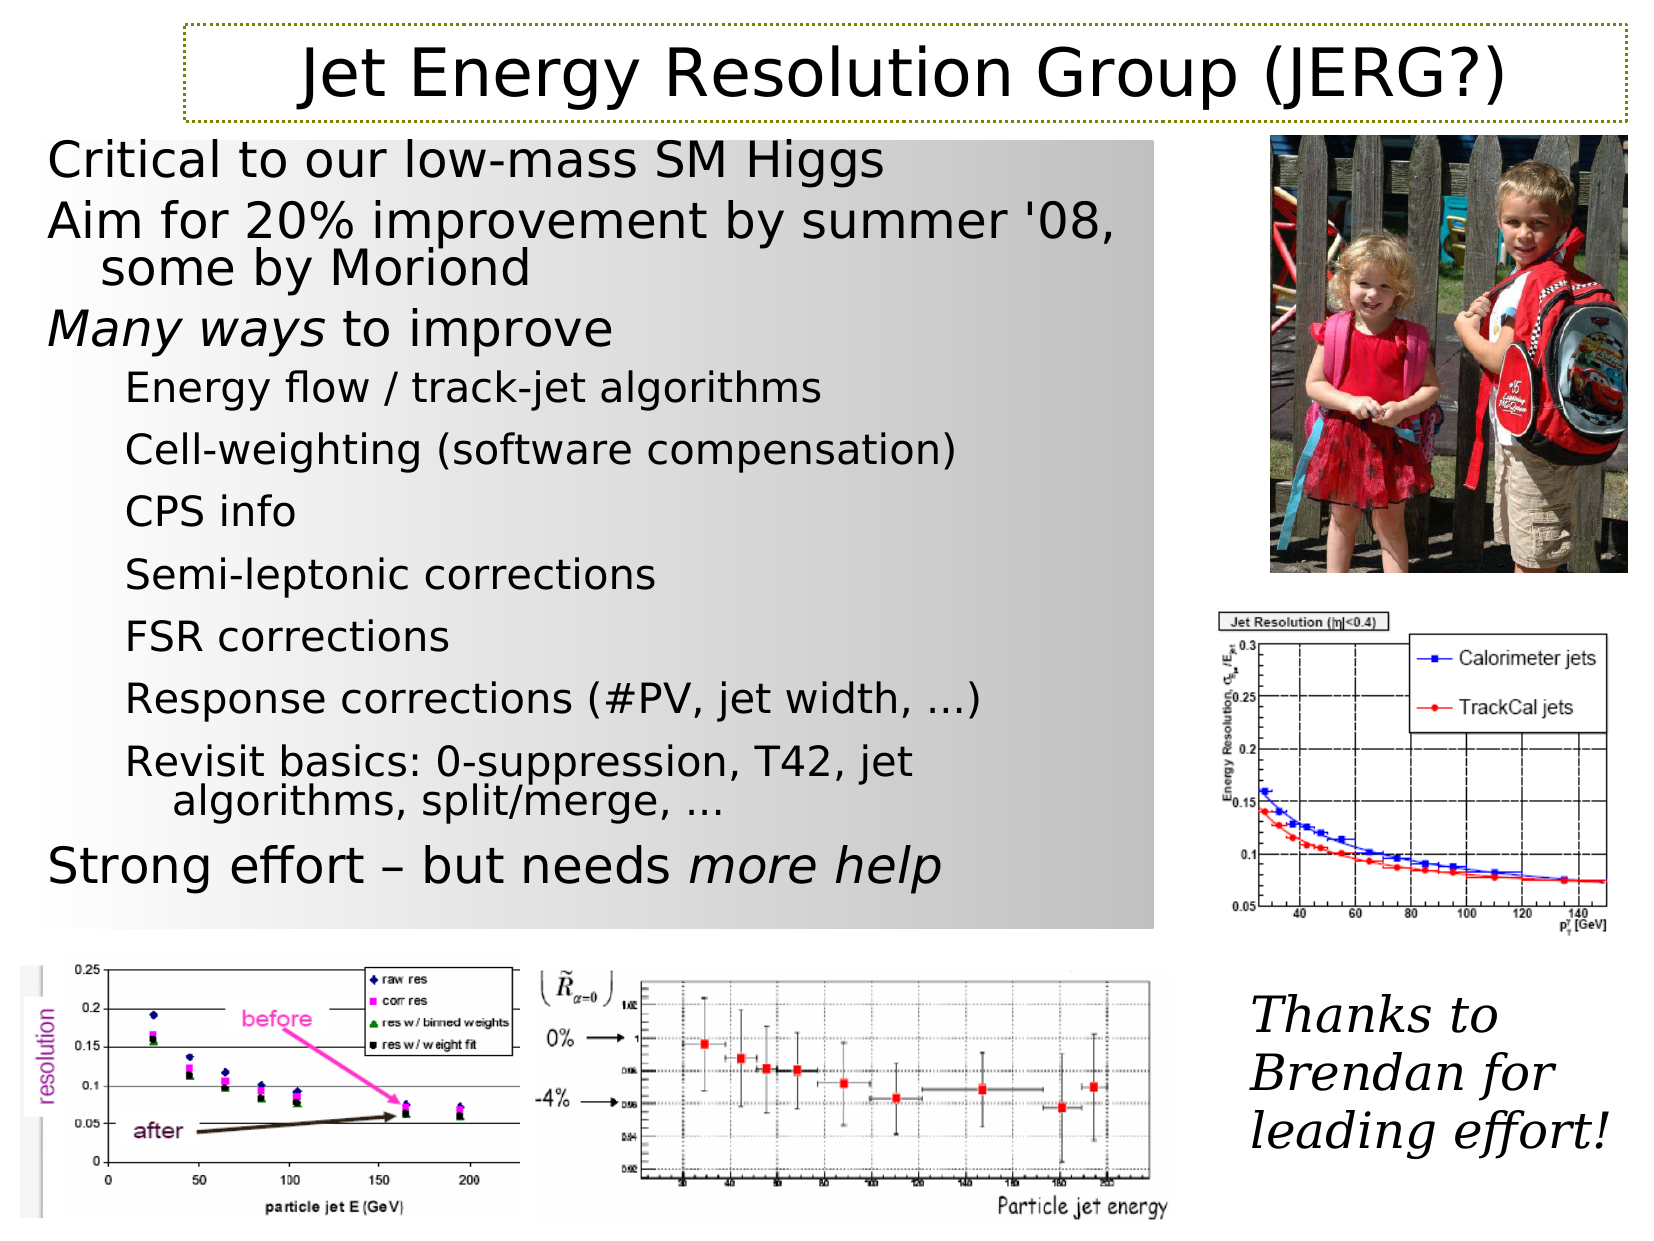

# Jet Energy Resolution Group (JERG?)
Critical to our low-mass SM Higgs
Aim for 20% improvement by summer '08, some by Moriond
Many ways to improve
Energy flow / track-jet algorithms
Cell-weighting (software compensation)
CPS info
Semi-leptonic corrections
FSR corrections
Response corrections (#PV, jet width, ...)
Revisit basics: 0-suppression, T42, jet algorithms, split/merge, ...
Strong effort – but needs more help
Thanks to
Brendan for
leading effort!